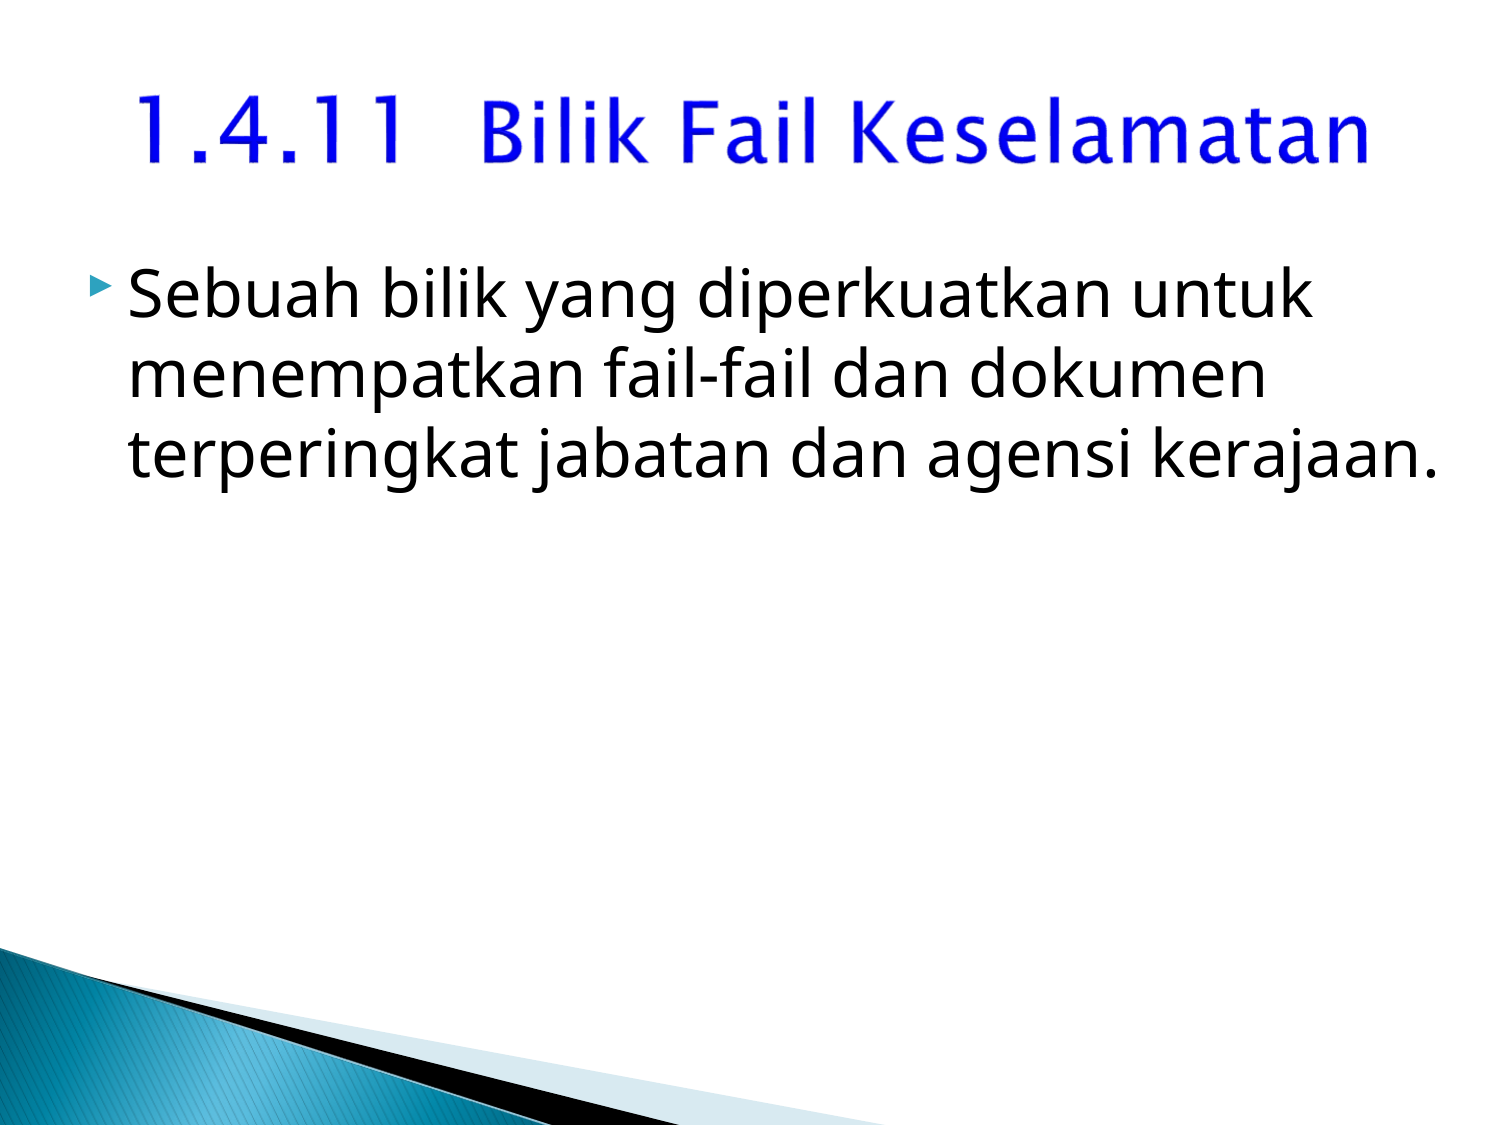

# Sebuah bilik yang diperkuatkan untuk menempatkan fail-fail dan dokumen terperingkat jabatan dan agensi kerajaan.